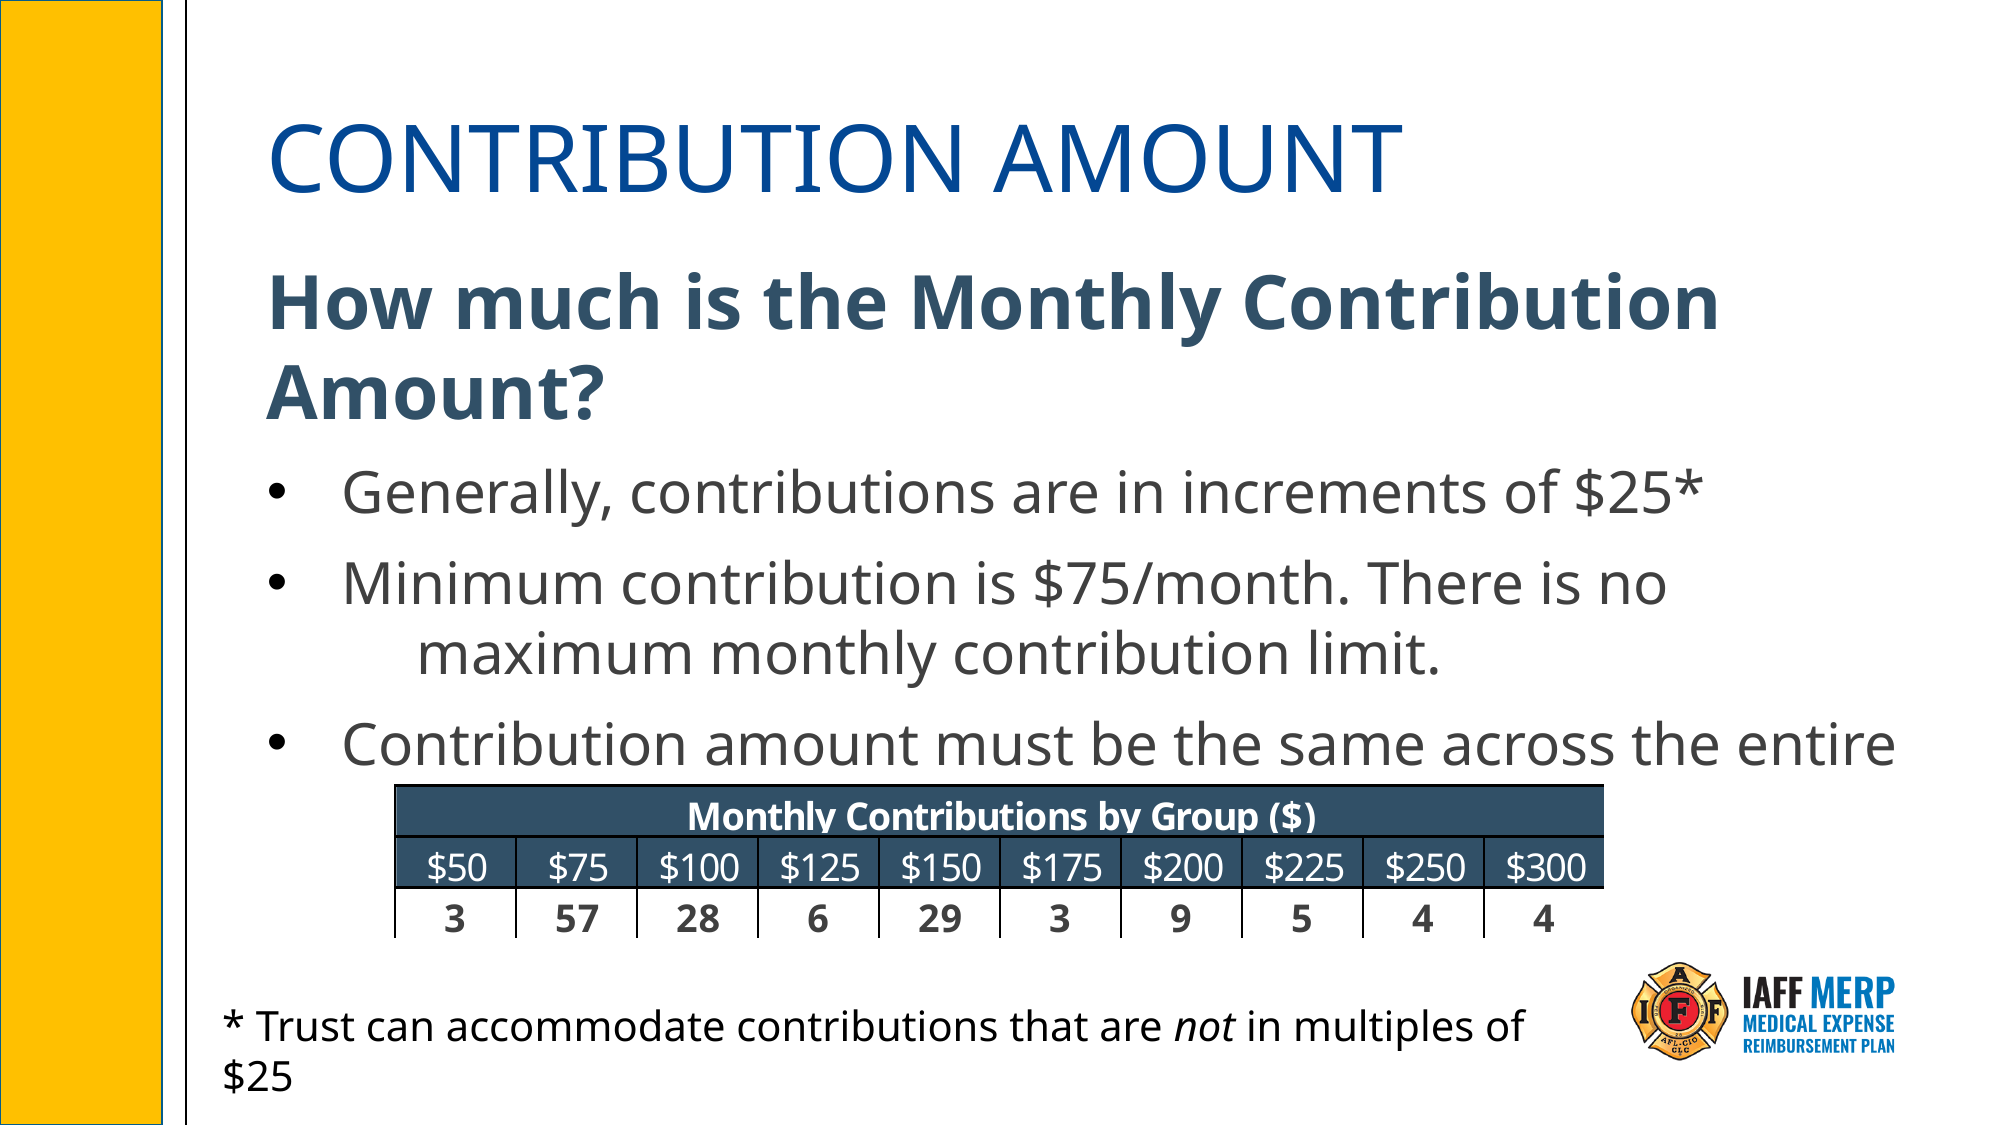

# Contribution amount
How much is the Monthly Contribution Amount?
Generally, contributions are in increments of $25*
Minimum contribution is $75/month. There is no maximum monthly contribution limit.
Contribution amount must be the same across the entire bargaining unit (or eligible class)
* Trust can accommodate contributions that are not in multiples of $25